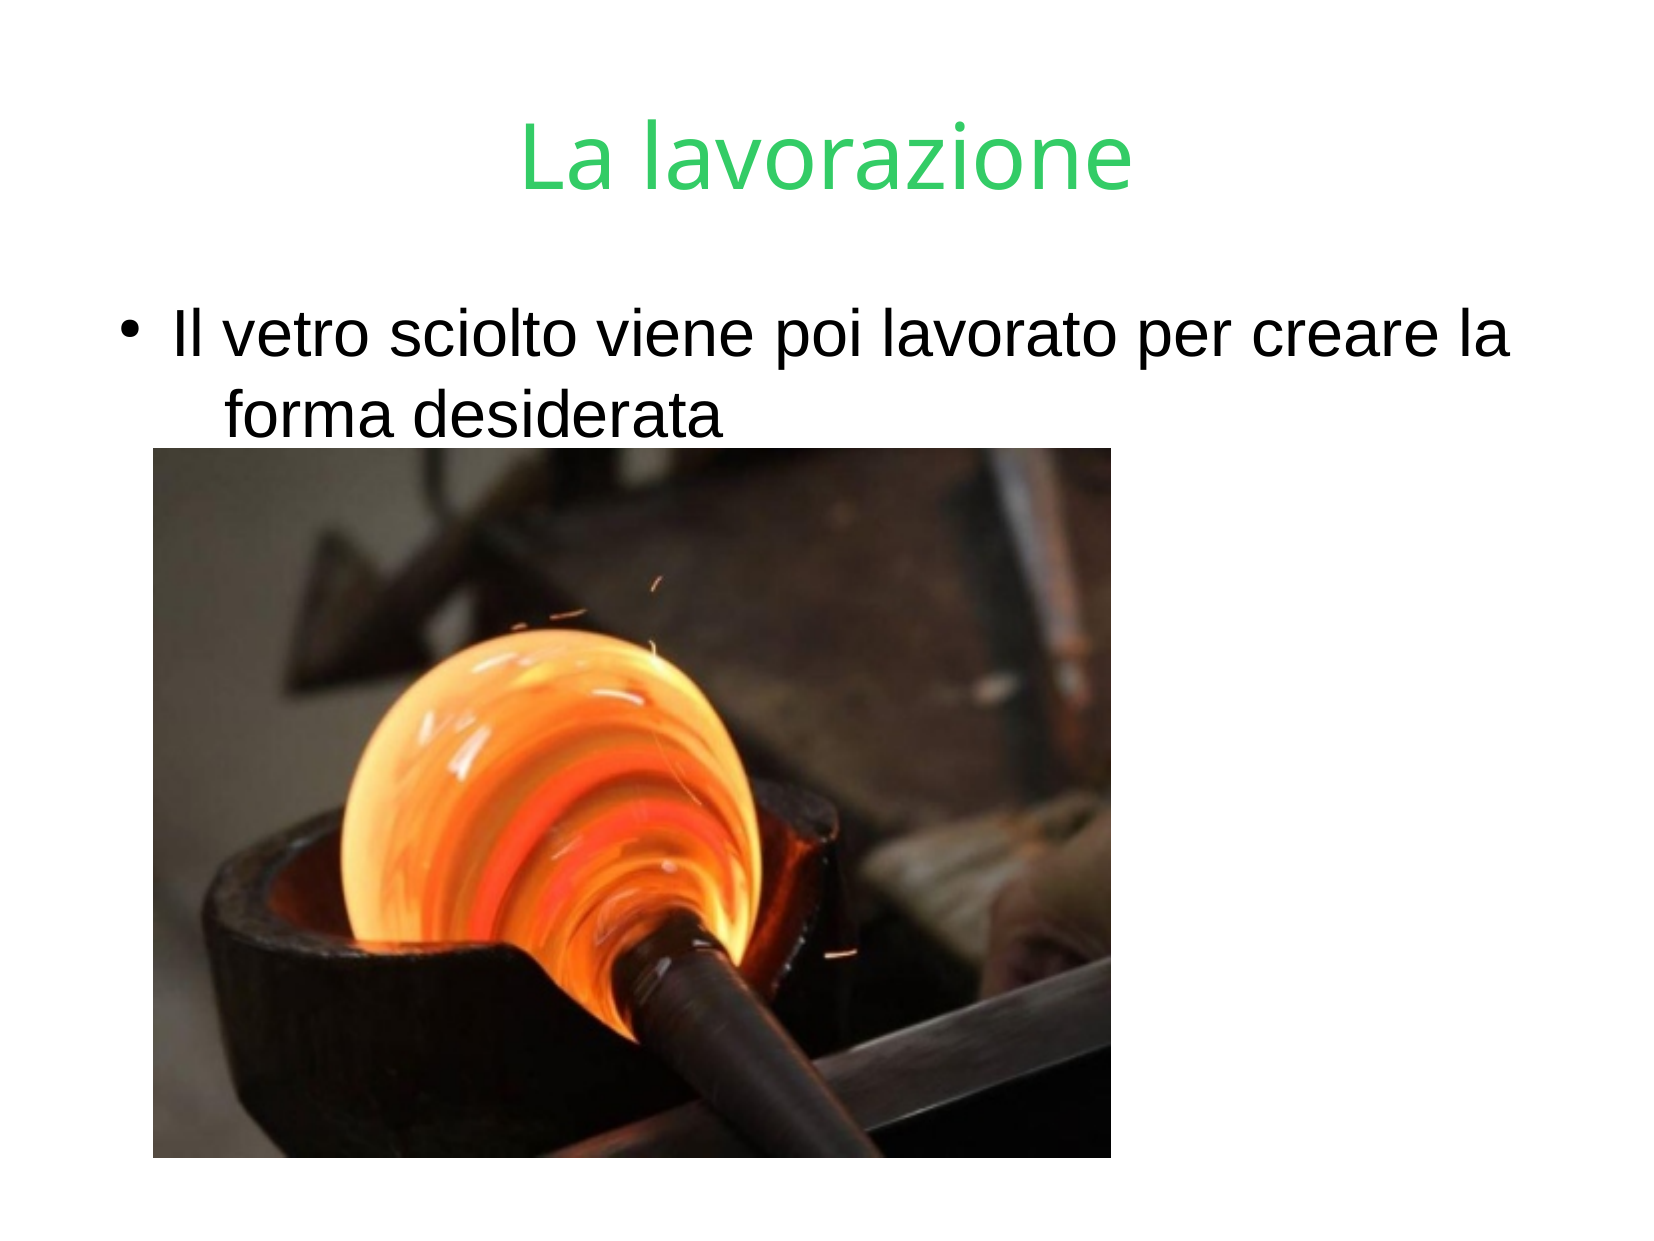

# La lavorazione
Il vetro sciolto viene poi lavorato per creare la forma desiderata